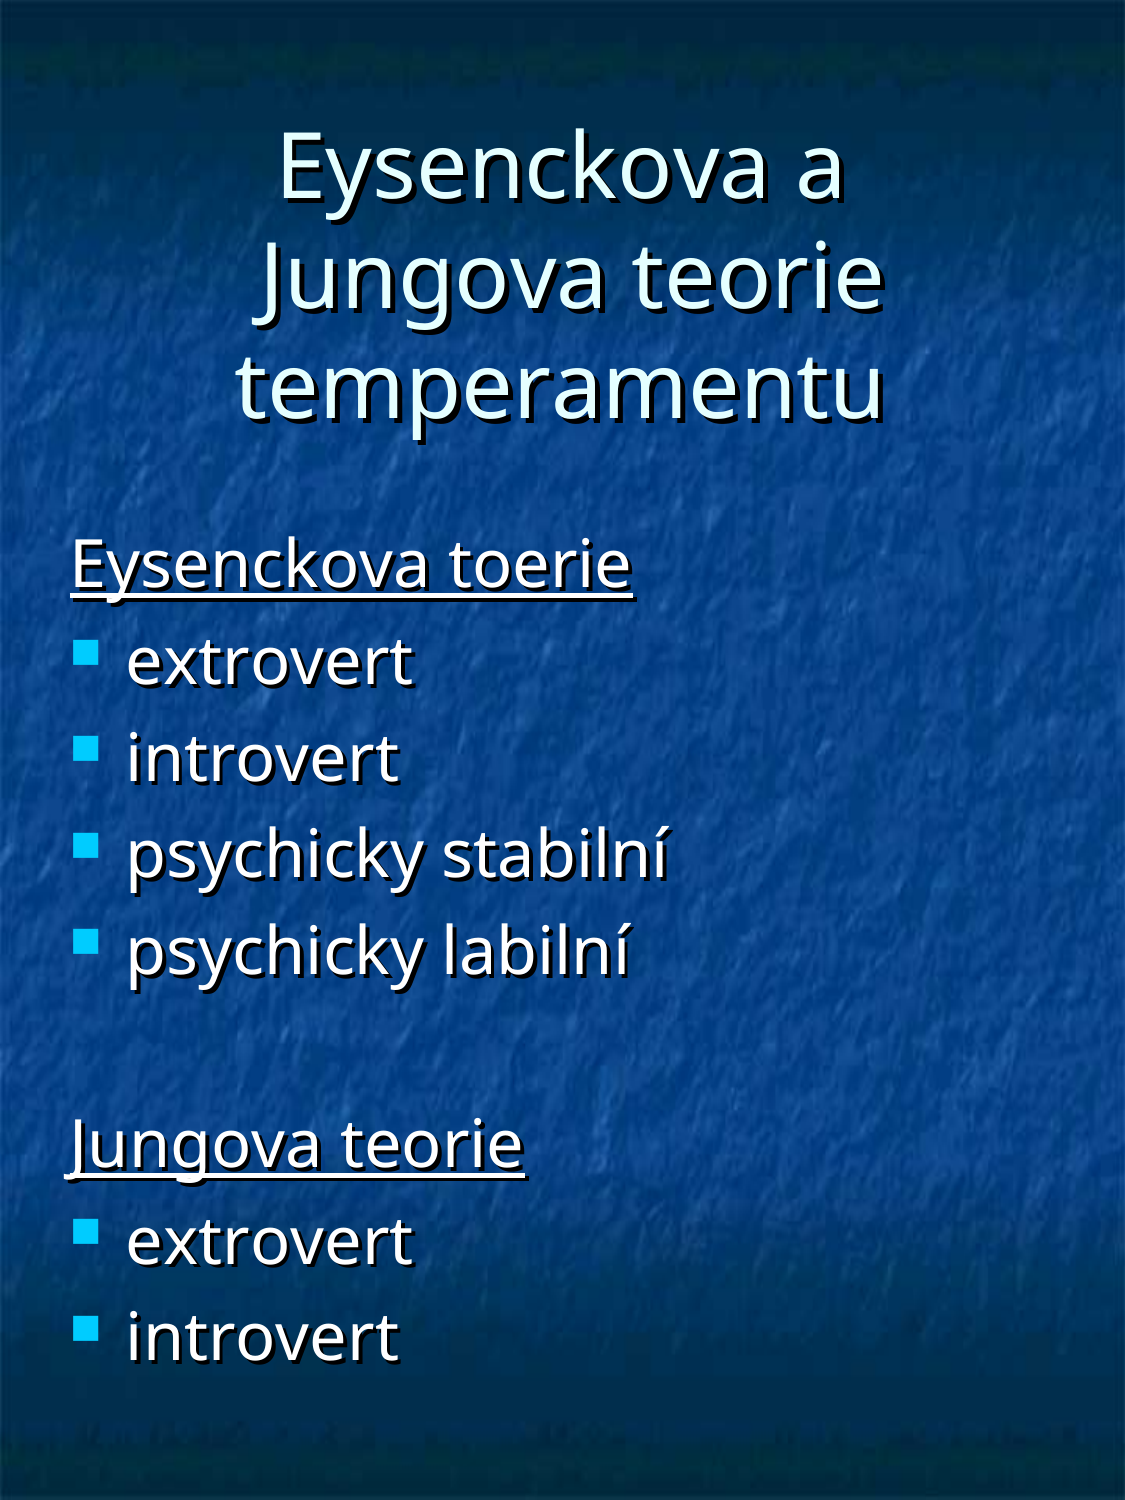

# Eysenckova a Jungova teorie temperamentu
Eysenckova toerie
extrovert
introvert
psychicky stabilní
psychicky labilní
Jungova teorie
extrovert
introvert